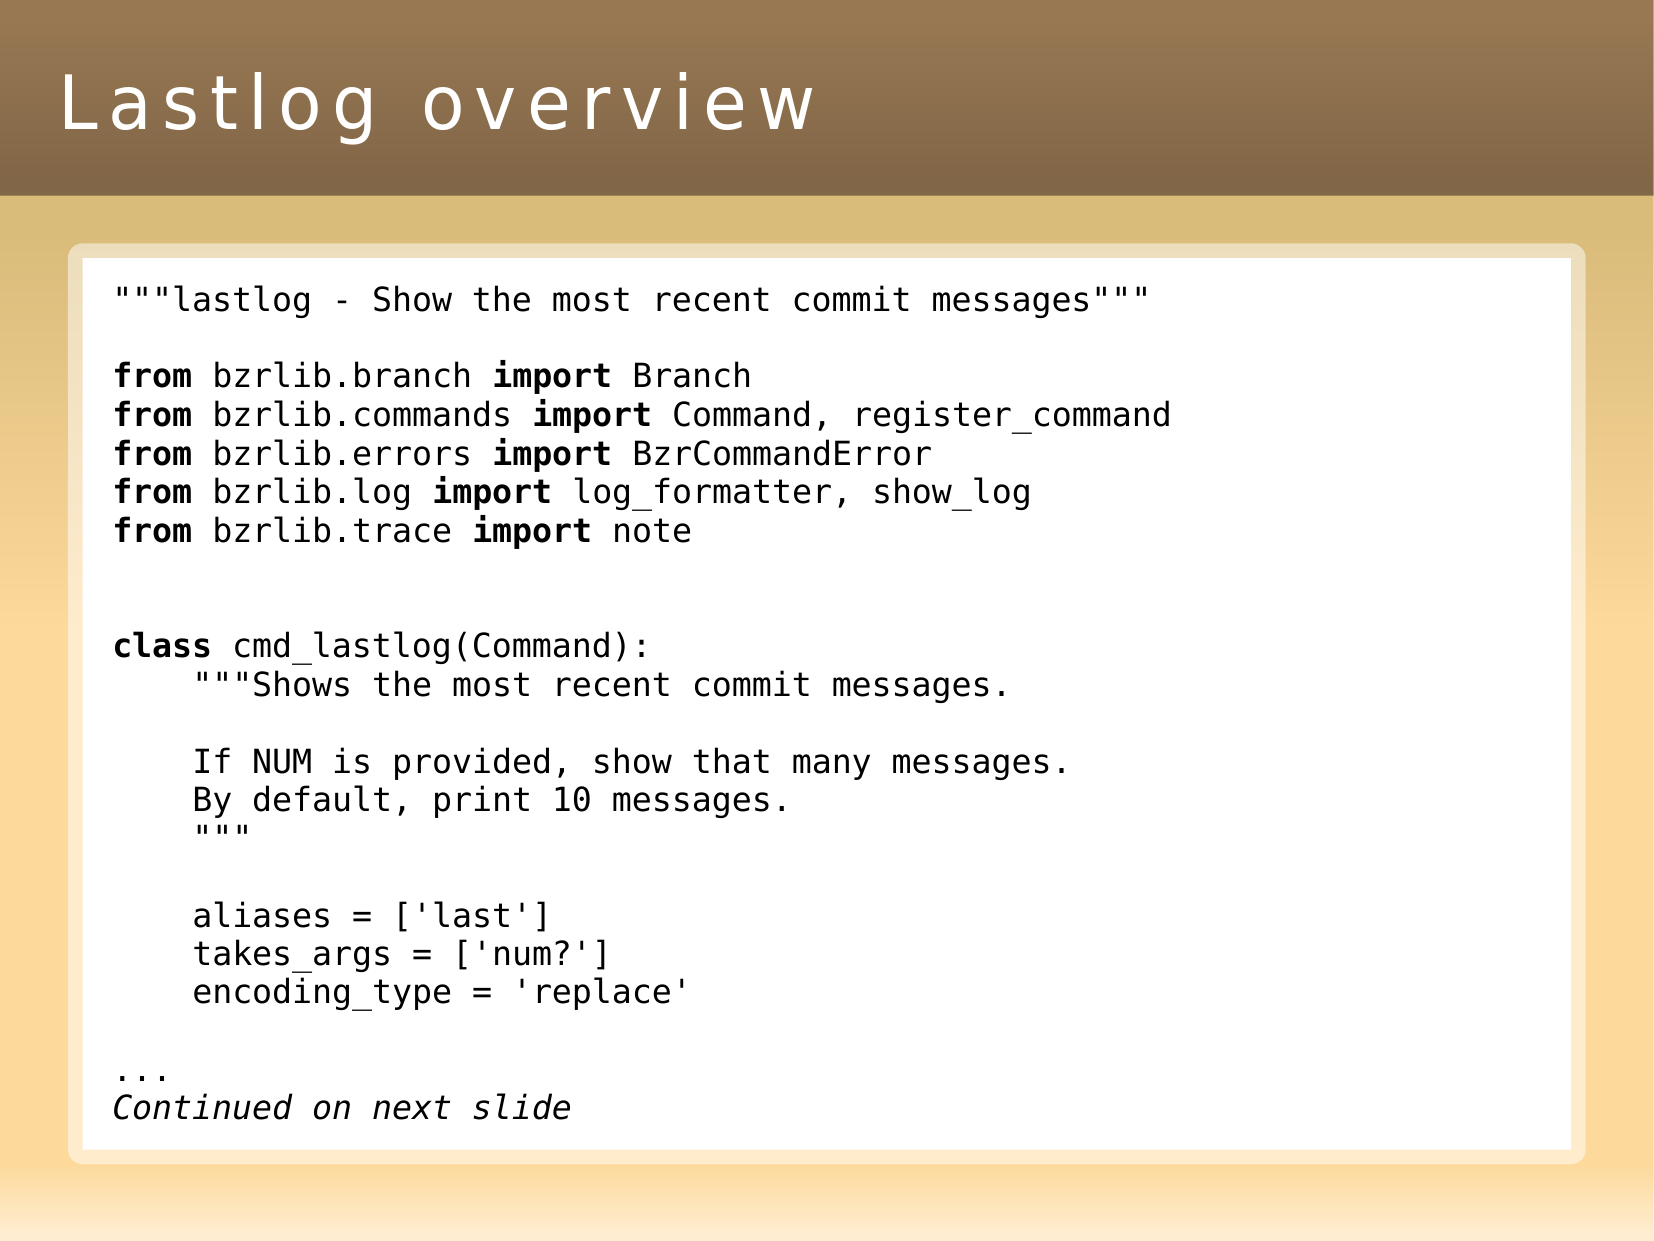

# Lastlog overview
"""lastlog - Show the most recent commit messages"""
from bzrlib.branch import Branch
from bzrlib.commands import Command, register_command
from bzrlib.errors import BzrCommandError
from bzrlib.log import log_formatter, show_log
from bzrlib.trace import note
class cmd_lastlog(Command):
 """Shows the most recent commit messages.
 If NUM is provided, show that many messages.
 By default, print 10 messages.
 """
 aliases = ['last']
 takes_args = ['num?']
 encoding_type = 'replace'
...
Continued on next slide